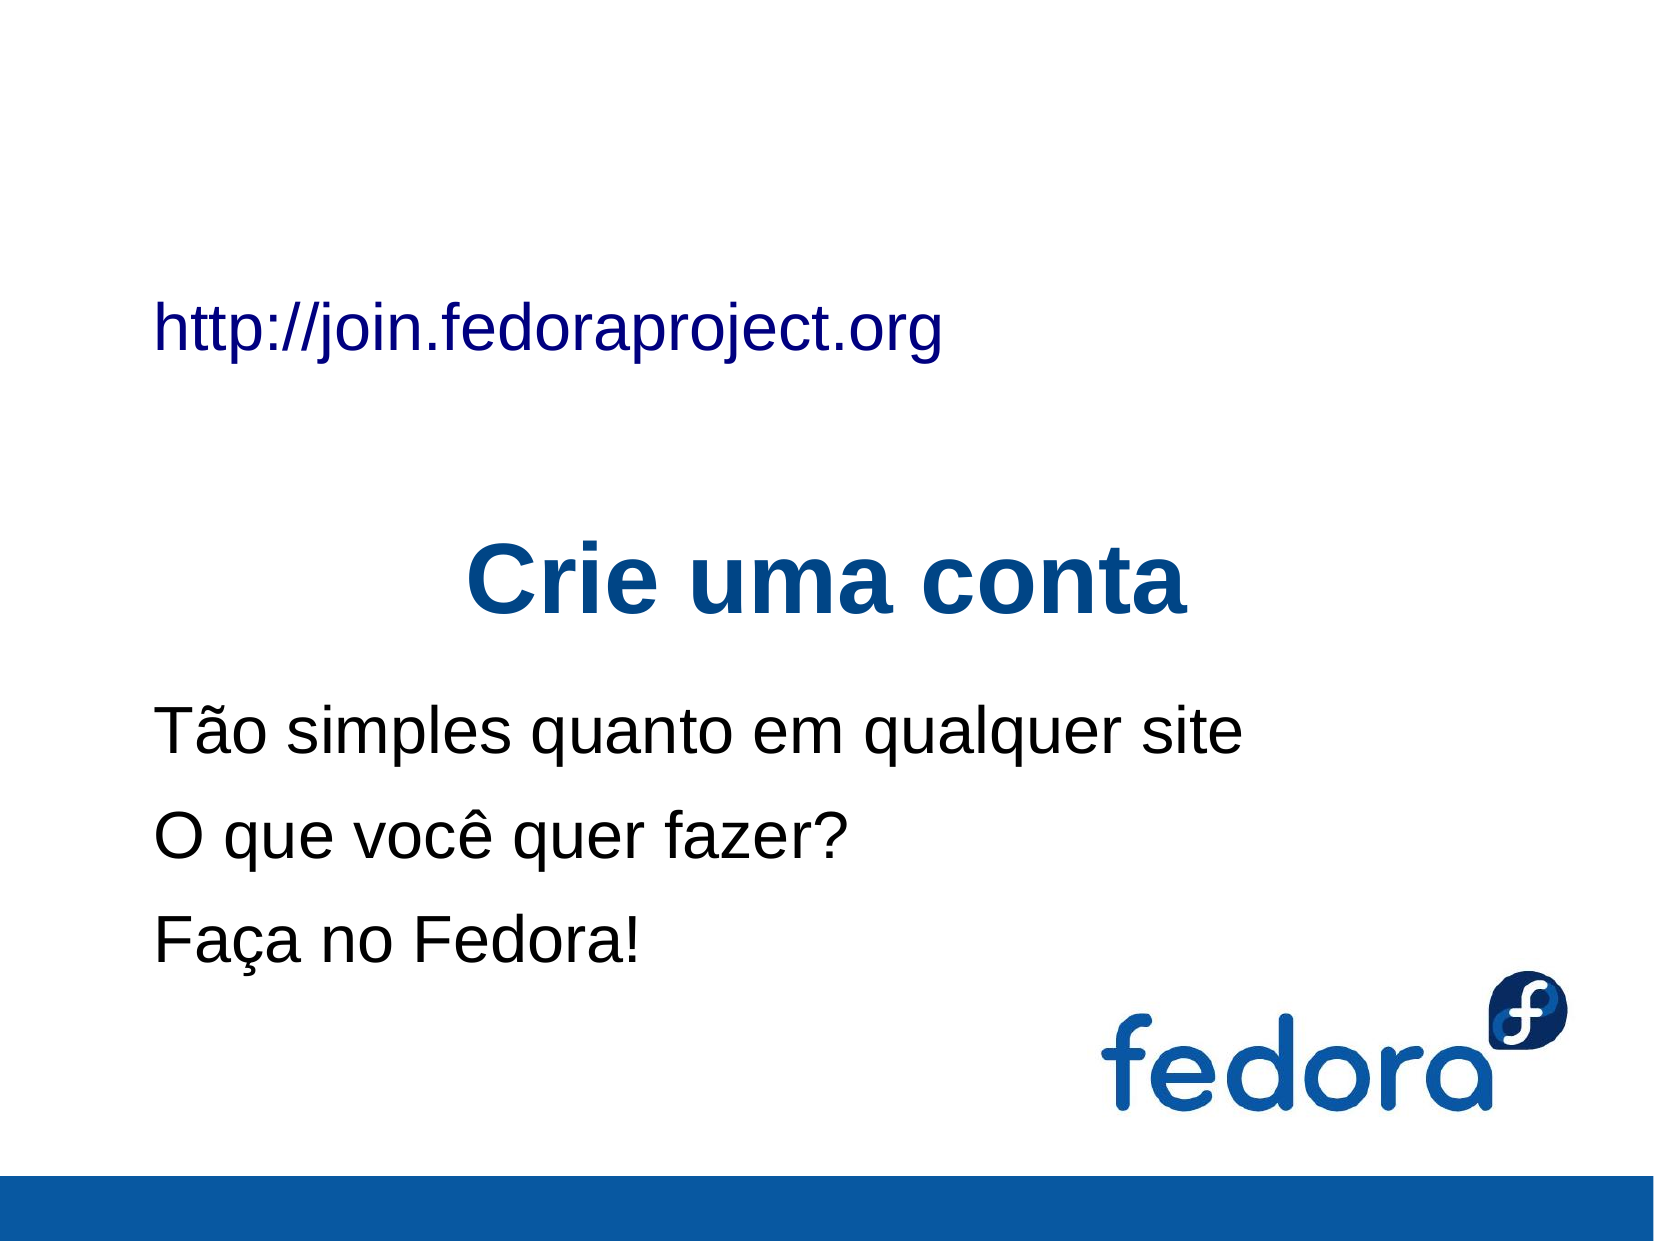

# Crie uma conta
http://join.fedoraproject.org
Tão simples quanto em qualquer site
O que você quer fazer?
Faça no Fedora!